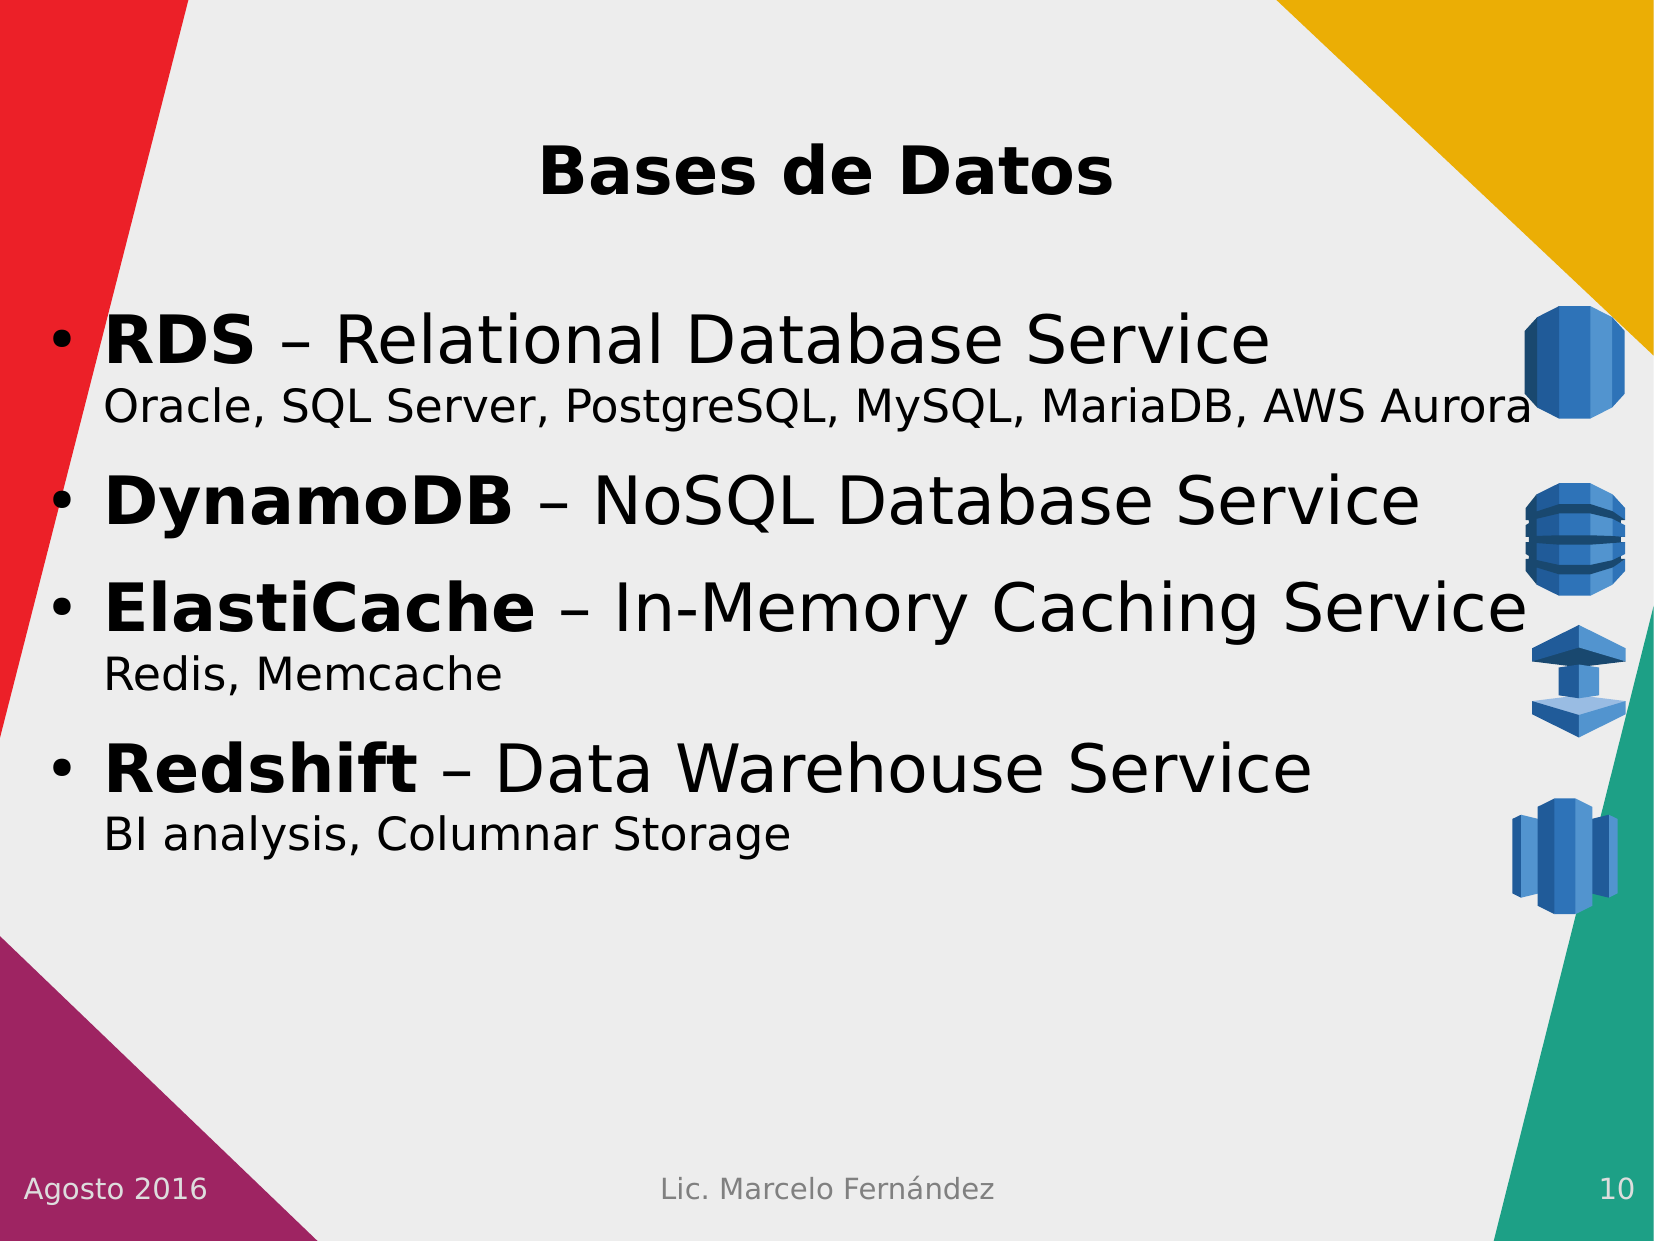

# Bases de Datos
RDS – Relational Database Service
Oracle, SQL Server, PostgreSQL, MySQL, MariaDB, AWS Aurora
DynamoDB – NoSQL Database Service
ElastiCache – In-Memory Caching Service
Redis, Memcache
Redshift – Data Warehouse Service
BI analysis, Columnar Storage
Agosto 2016
Lic. Marcelo Fernández
10